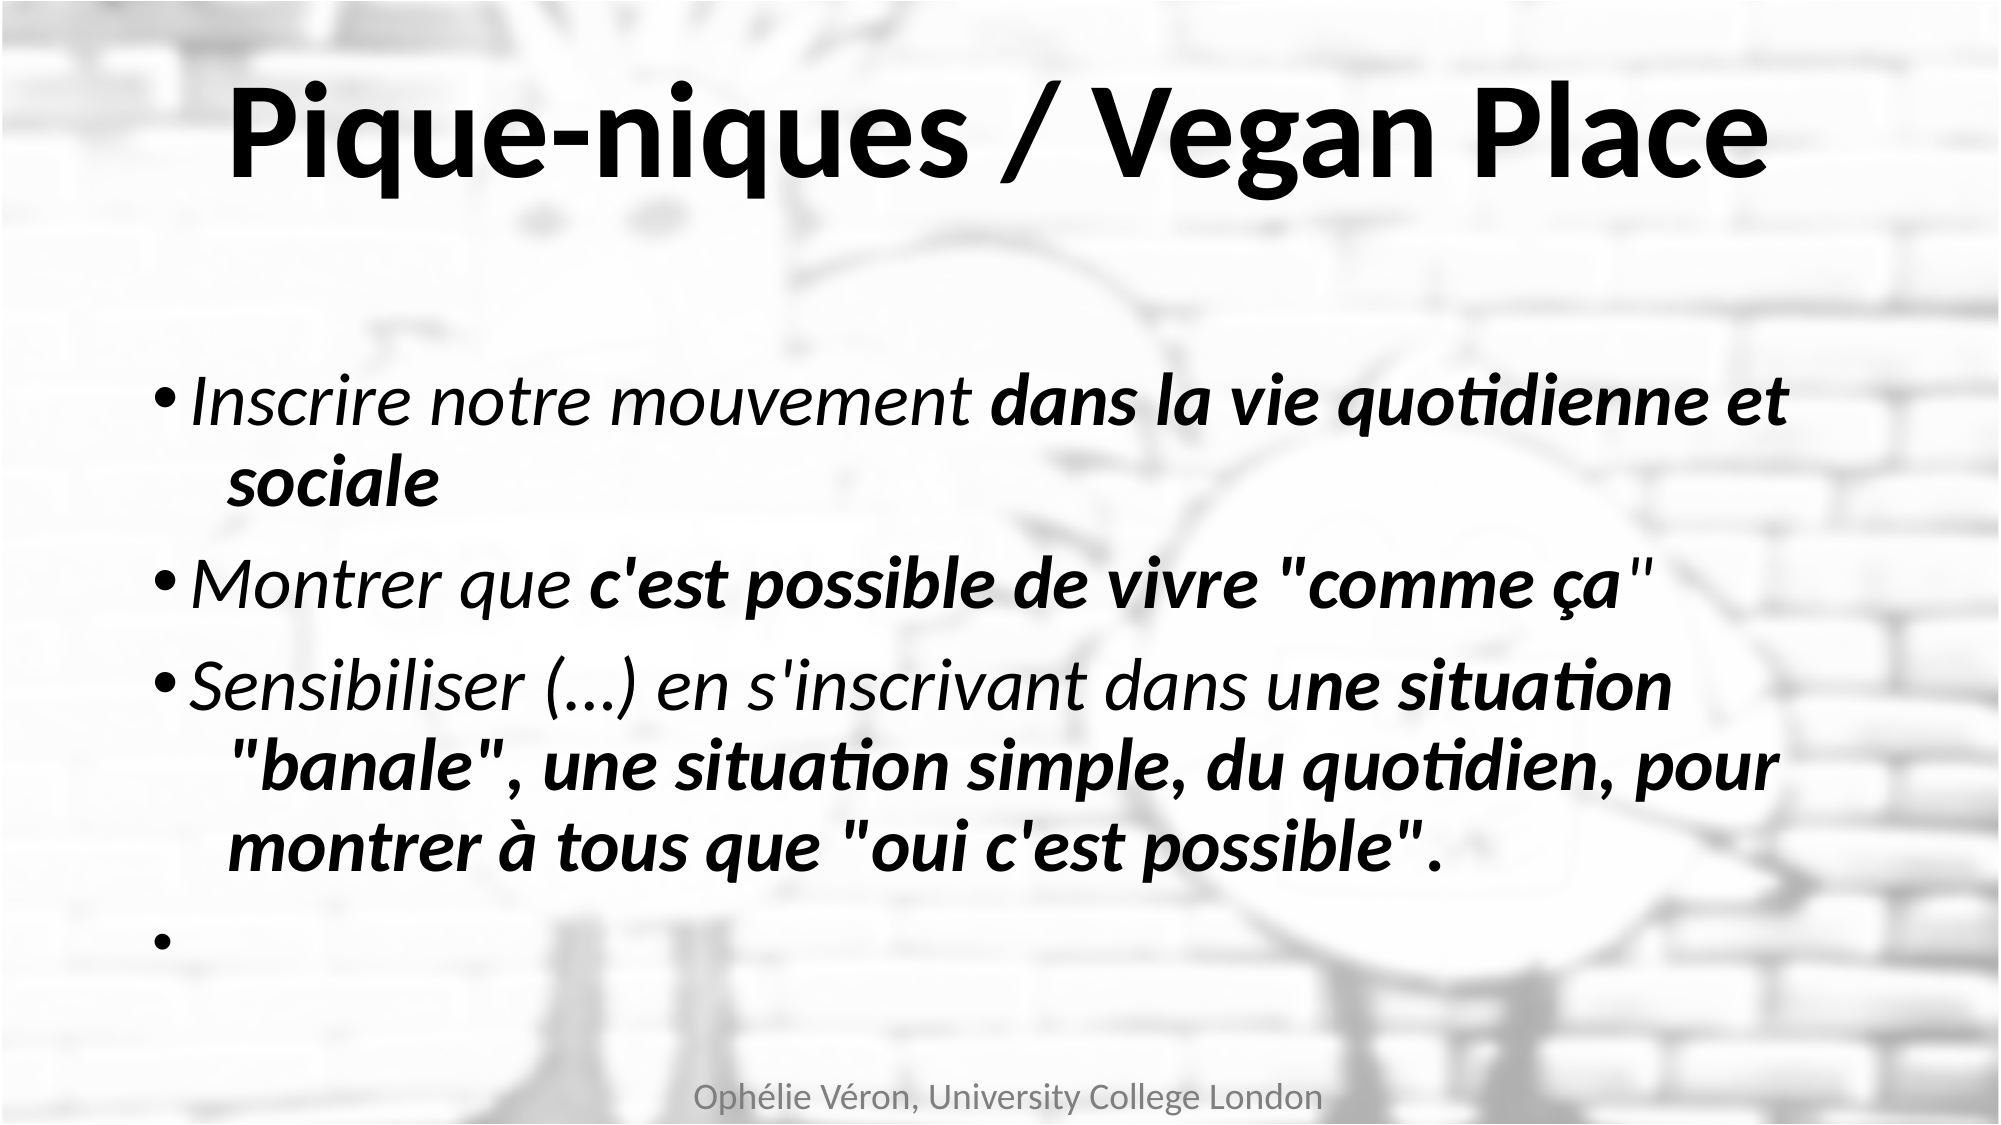

# Pique-niques / Vegan Place
Inscrire notre mouvement dans la vie quotidienne et sociale
Montrer que c'est possible de vivre "comme ça"
Sensibiliser (…) en s'inscrivant dans une situation "banale", une situation simple, du quotidien, pour montrer à tous que "oui c'est possible".
Ophélie Véron, University College London